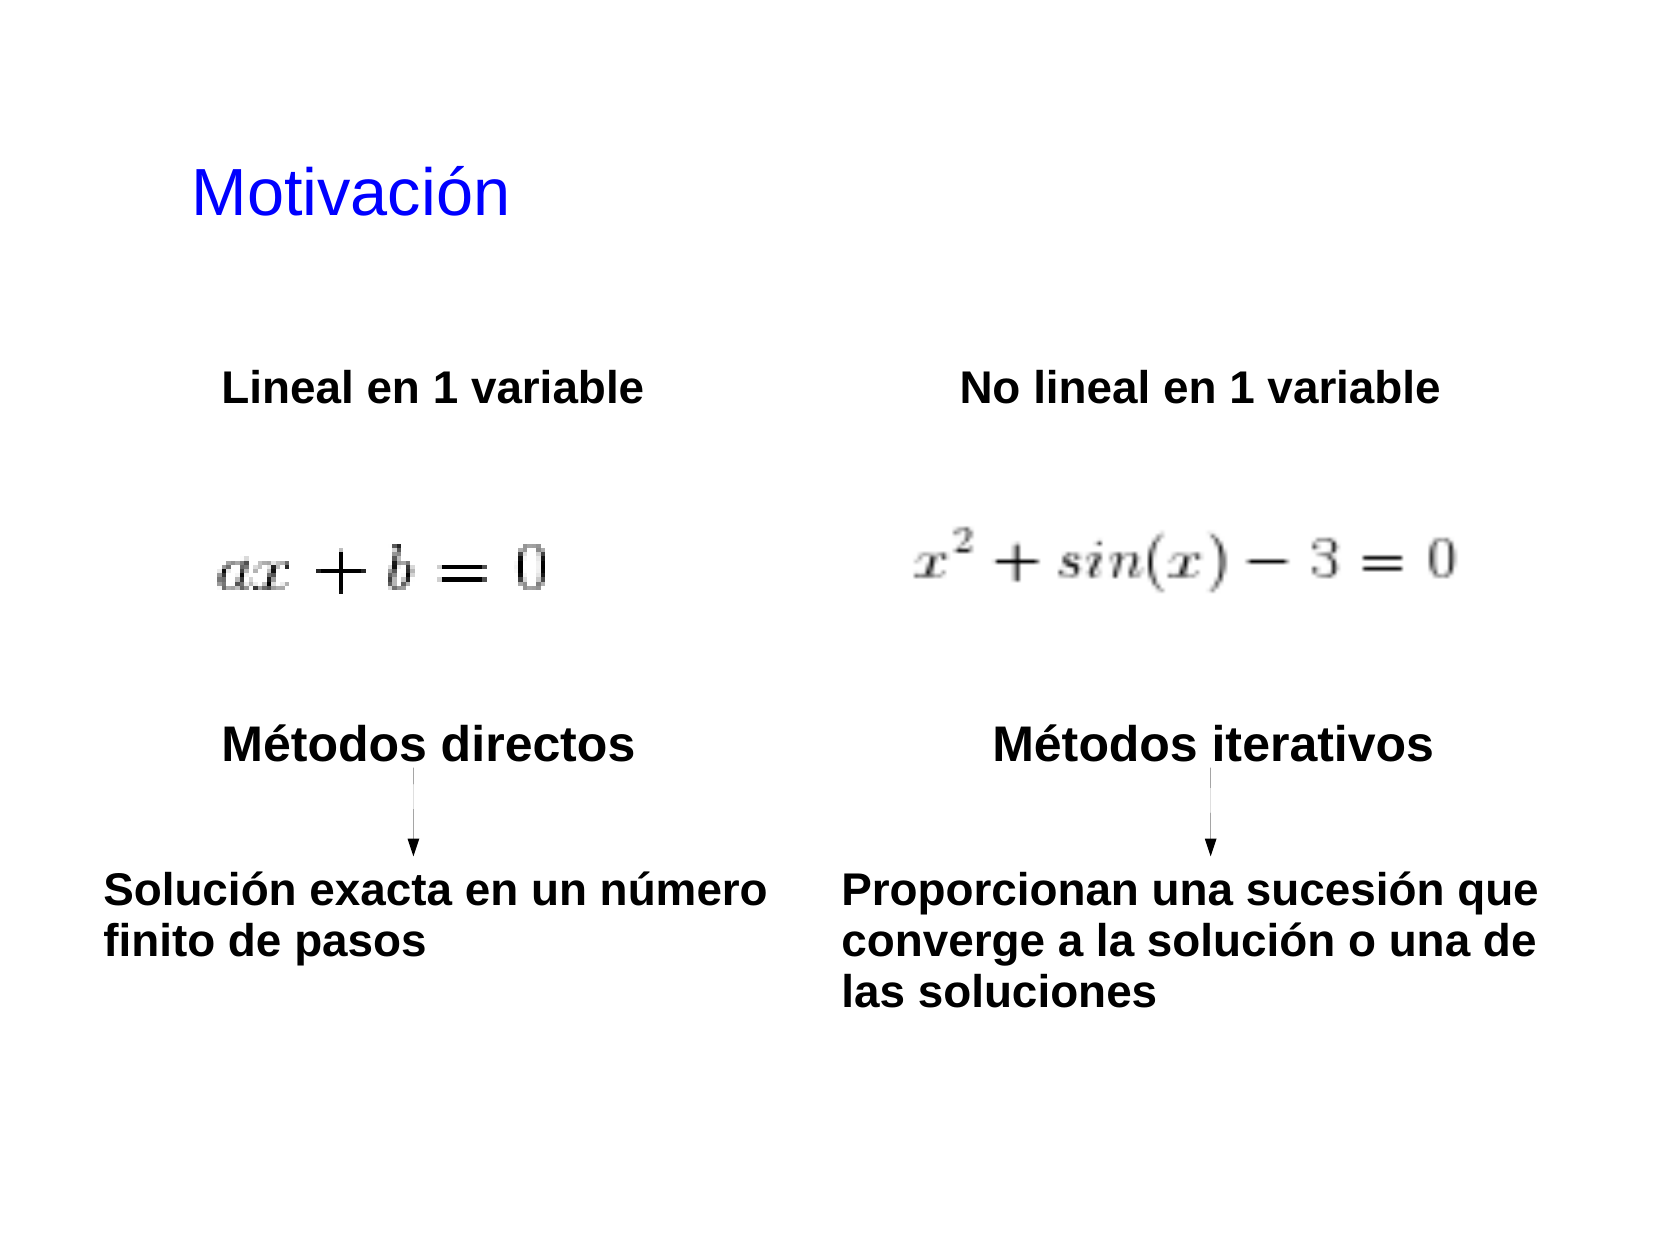

Motivación
Lineal en 1 variable
No lineal en 1 variable
Métodos directos
Métodos iterativos
Solución exacta en un número finito de pasos
Proporcionan una sucesión que
converge a la solución o una de
las soluciones